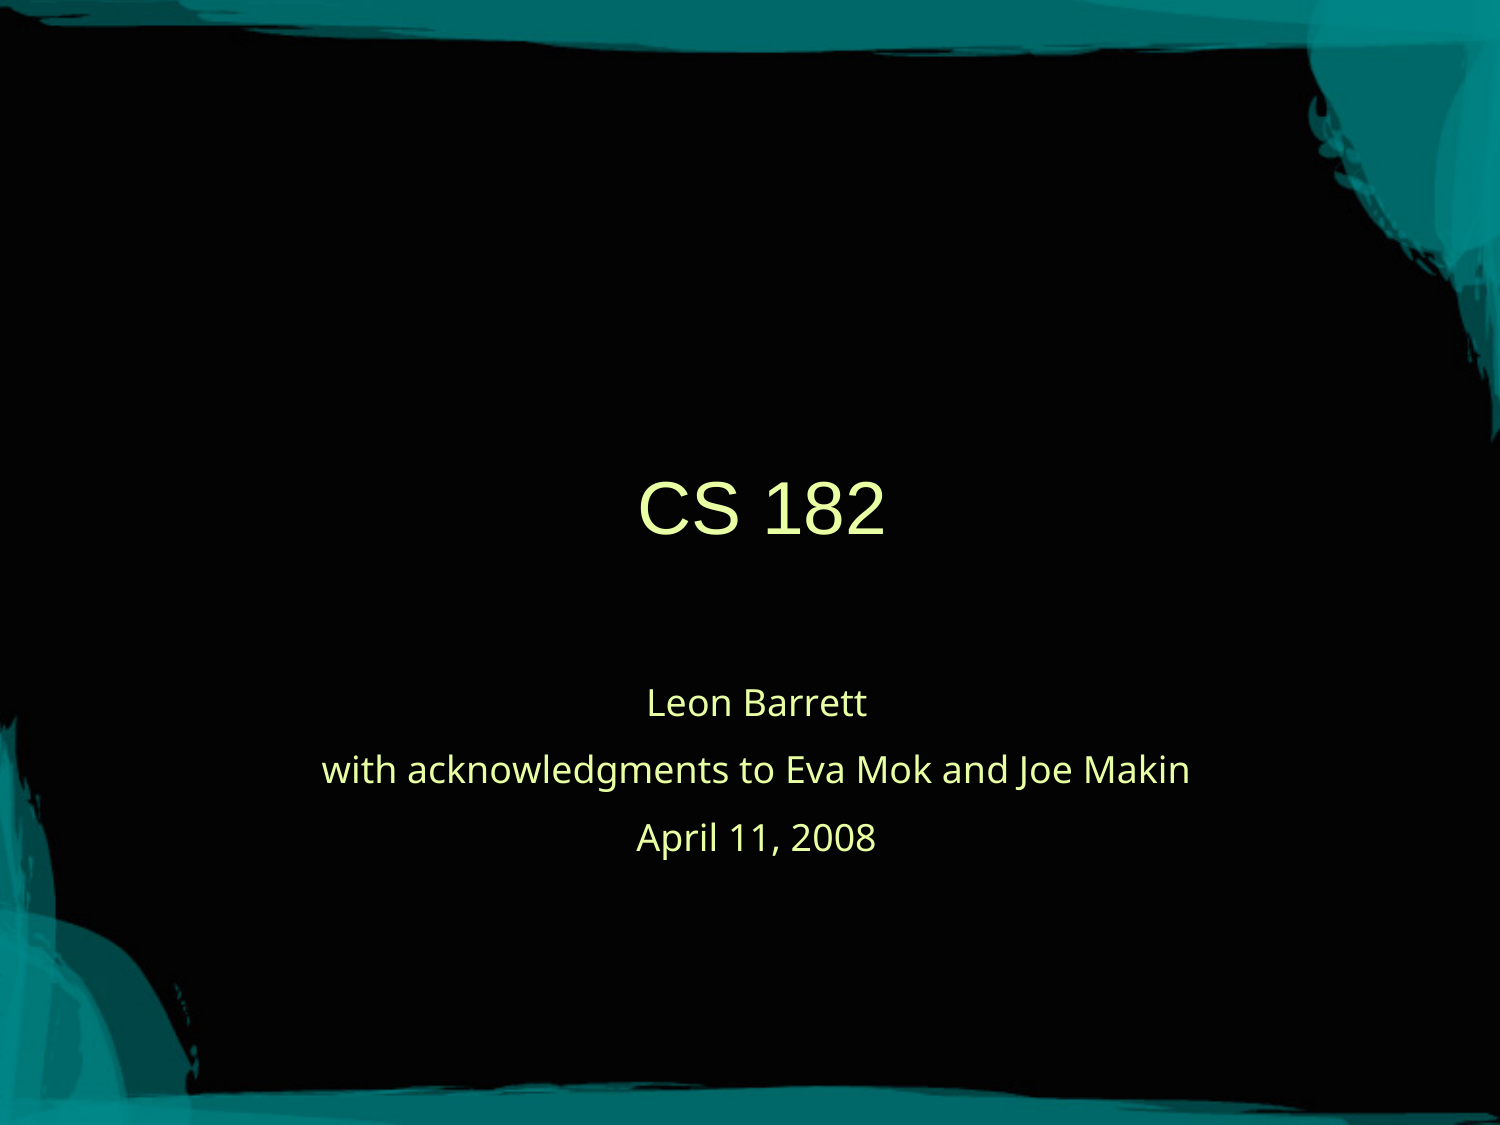

# CS 182
Leon Barrett
with acknowledgments to Eva Mok and Joe Makin
April 11, 2008